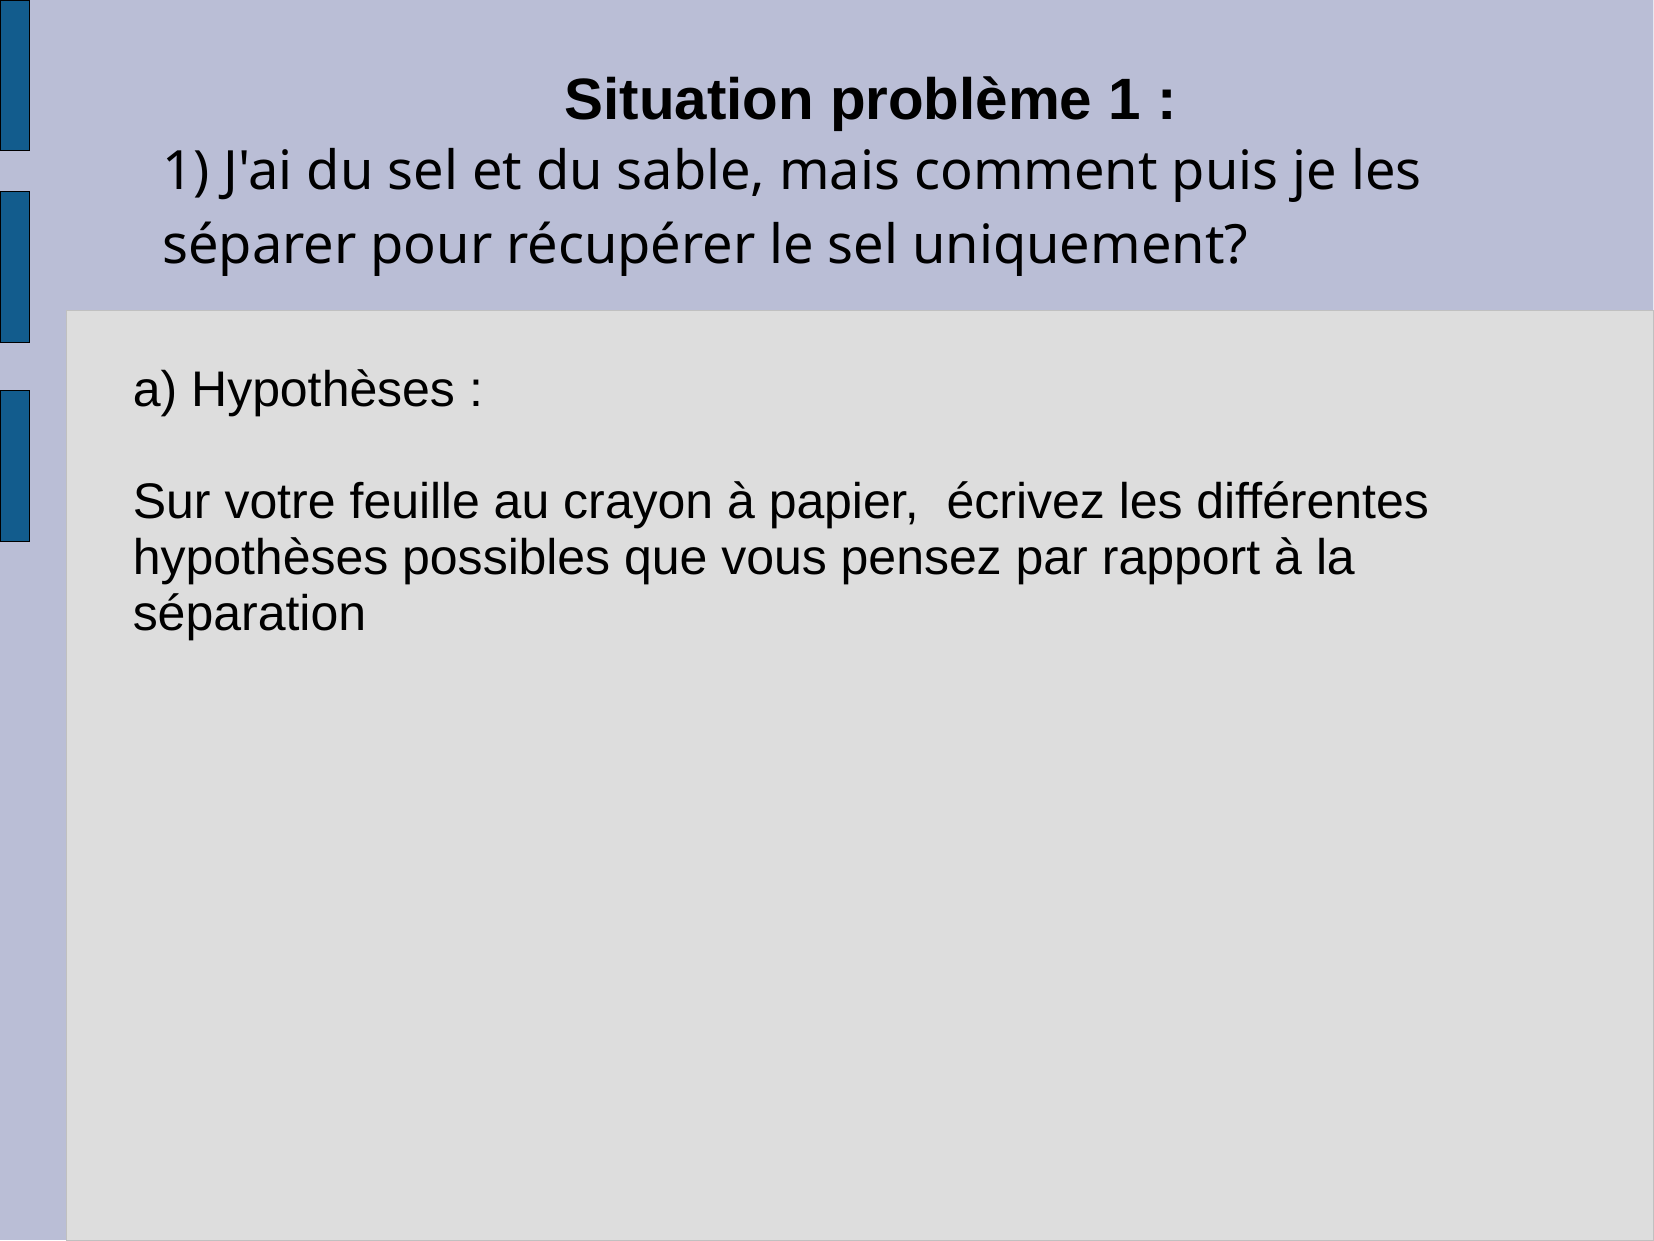

Situation problème 1 :
1) J'ai du sel et du sable, mais comment puis je les séparer pour récupérer le sel uniquement?
a) Hypothèses :
Sur votre feuille au crayon à papier, écrivez les différentes hypothèses possibles que vous pensez par rapport à la séparation